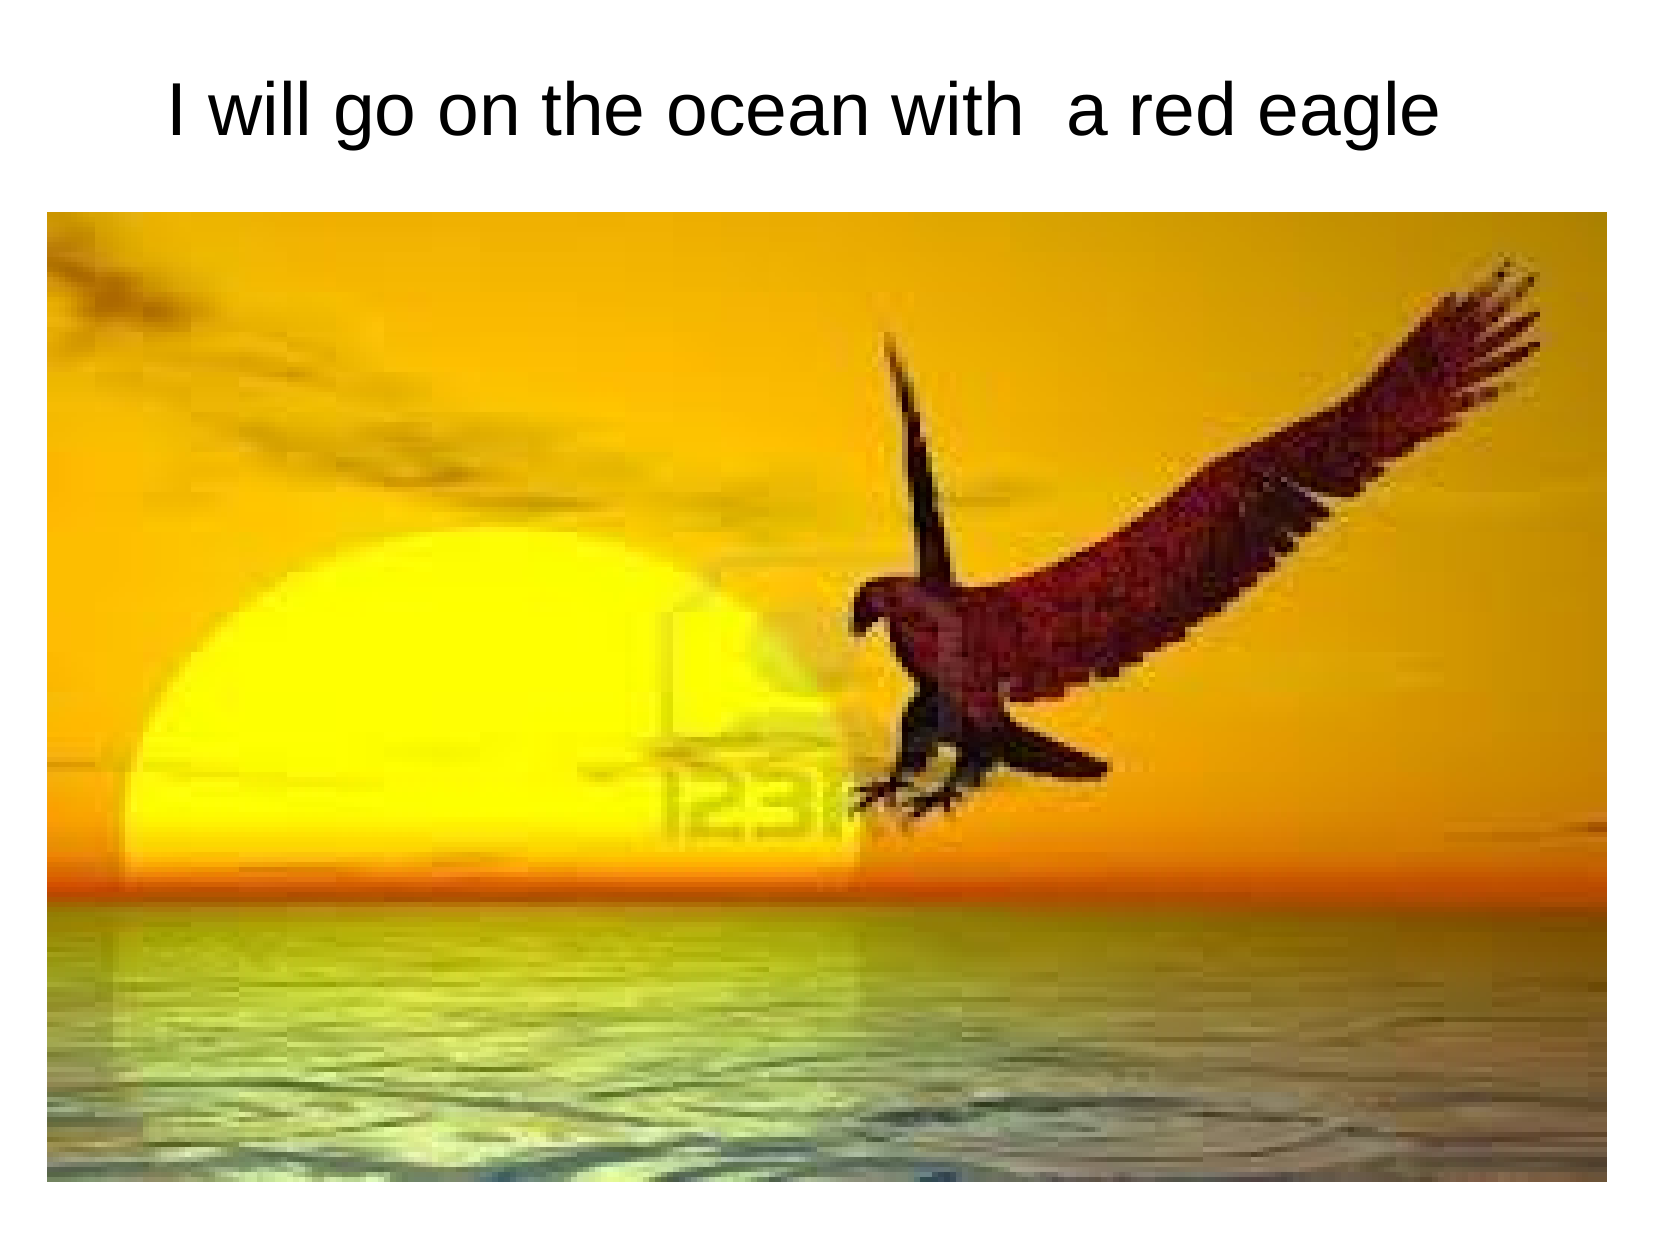

# I will go on the ocean with a red eagle